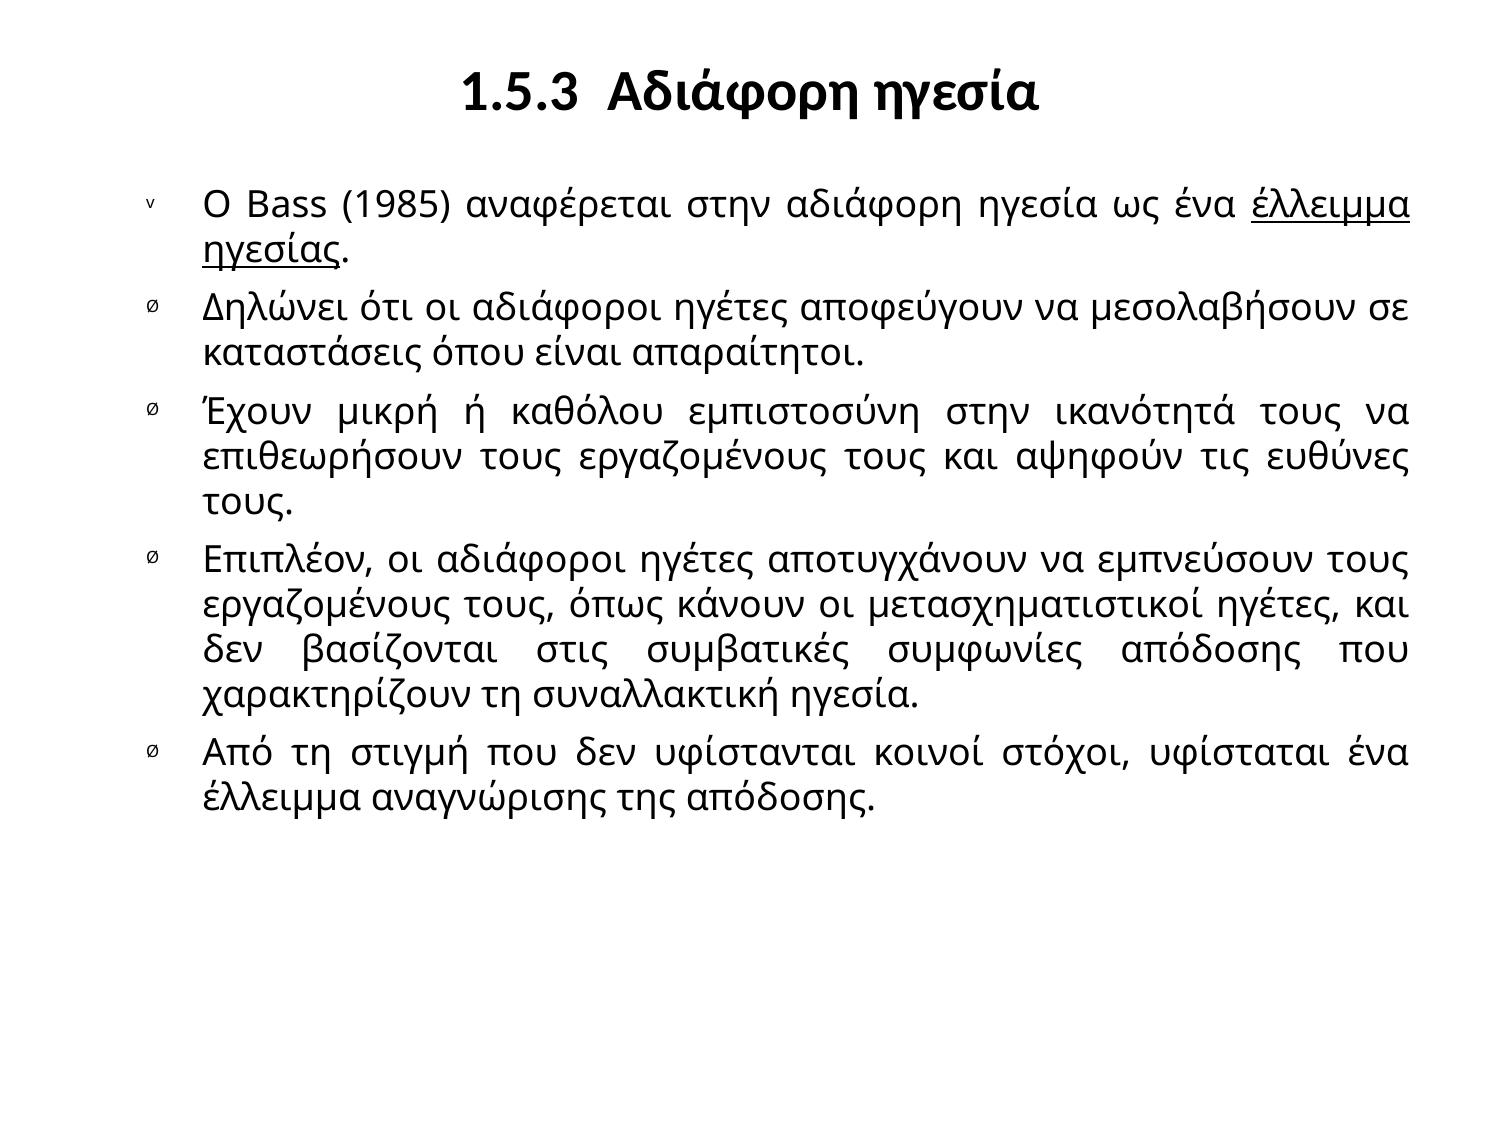

# 1.5.3	Αδιάφορη ηγεσία
Ο Bass (1985) αναφέρεται στην αδιάφορη ηγεσία ως ένα έλλειμμα ηγεσίας.
Δηλώνει ότι οι αδιάφοροι ηγέτες αποφεύγουν να μεσολαβήσουν σε καταστάσεις όπου είναι απαραίτητοι.
Έχουν μικρή ή καθόλου εμπιστοσύνη στην ικανότητά τους να επιθεωρήσουν τους εργαζομένους τους και αψηφούν τις ευθύνες τους.
Επιπλέον, οι αδιάφοροι ηγέτες αποτυγχάνουν να εμπνεύσουν τους εργαζομένους τους, όπως κάνουν οι μετασχηματιστικοί ηγέτες, και δεν βασίζονται στις συμβατικές συμφωνίες απόδοσης που χαρακτηρίζουν τη συναλλακτική ηγεσία.
Από τη στιγμή που δεν υφίστανται κοινοί στόχοι, υφίσταται ένα έλλειμμα αναγνώρισης της απόδοσης.